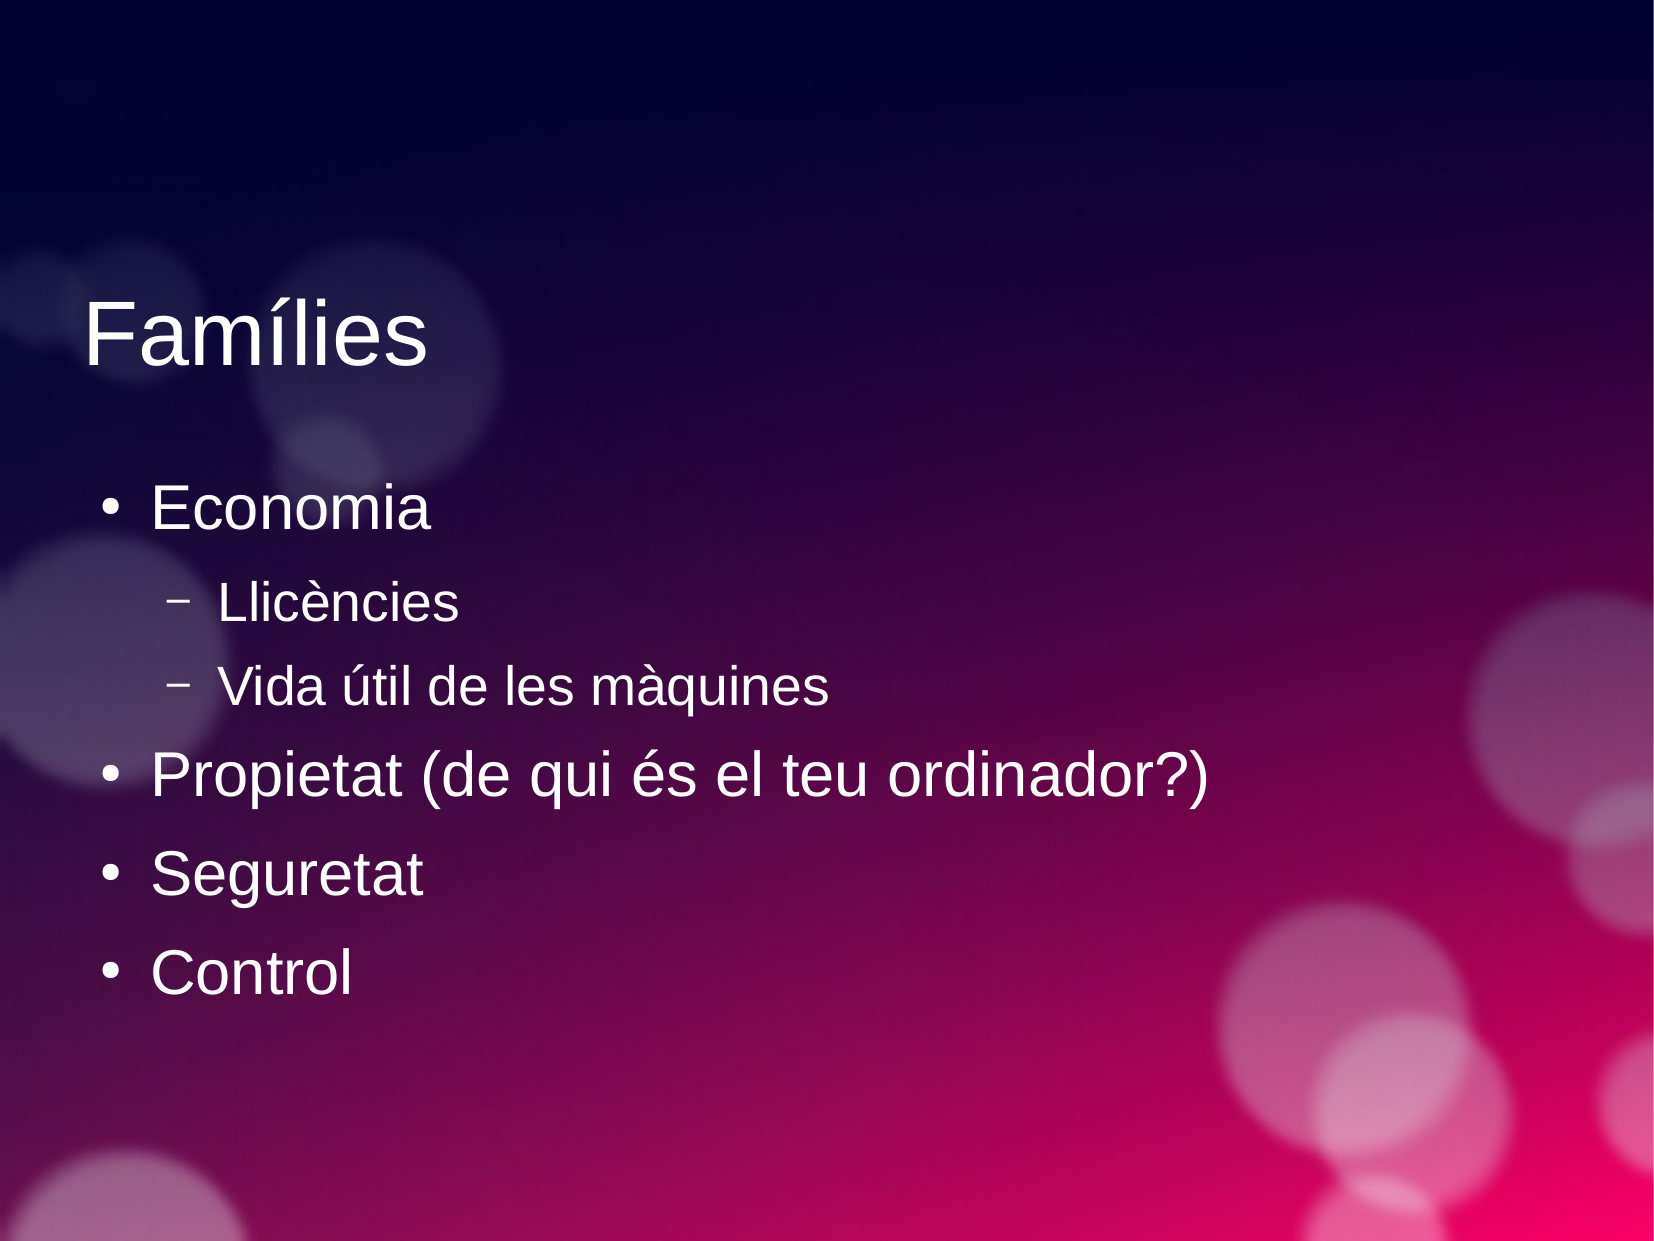

# Famílies
Economia
Llicències
Vida útil de les màquines
Propietat (de qui és el teu ordinador?)
Seguretat
Control